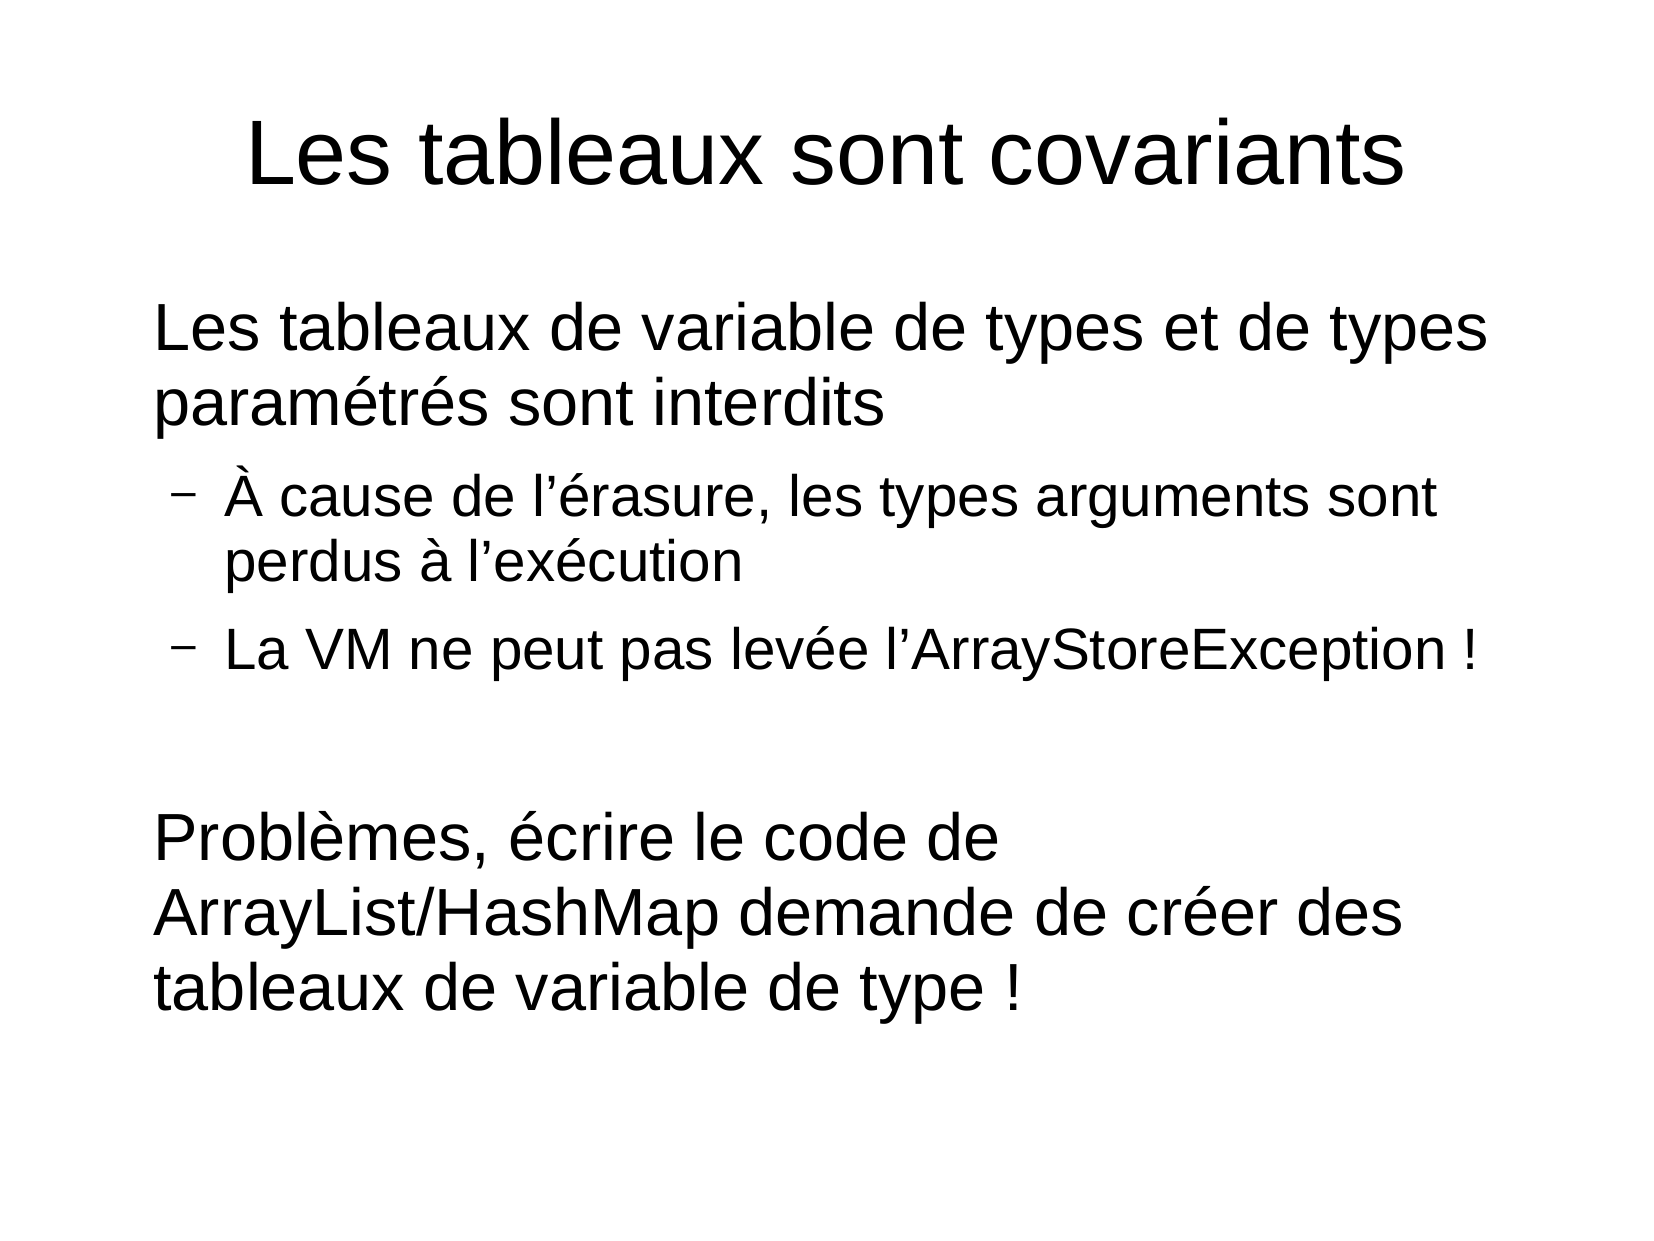

# Les tableaux sont covariants
Les tableaux de variable de types et de types paramétrés sont interdits
À cause de l’érasure, les types arguments sont perdus à l’exécution
La VM ne peut pas levée l’ArrayStoreException !
Problèmes, écrire le code de ArrayList/HashMap demande de créer des tableaux de variable de type !